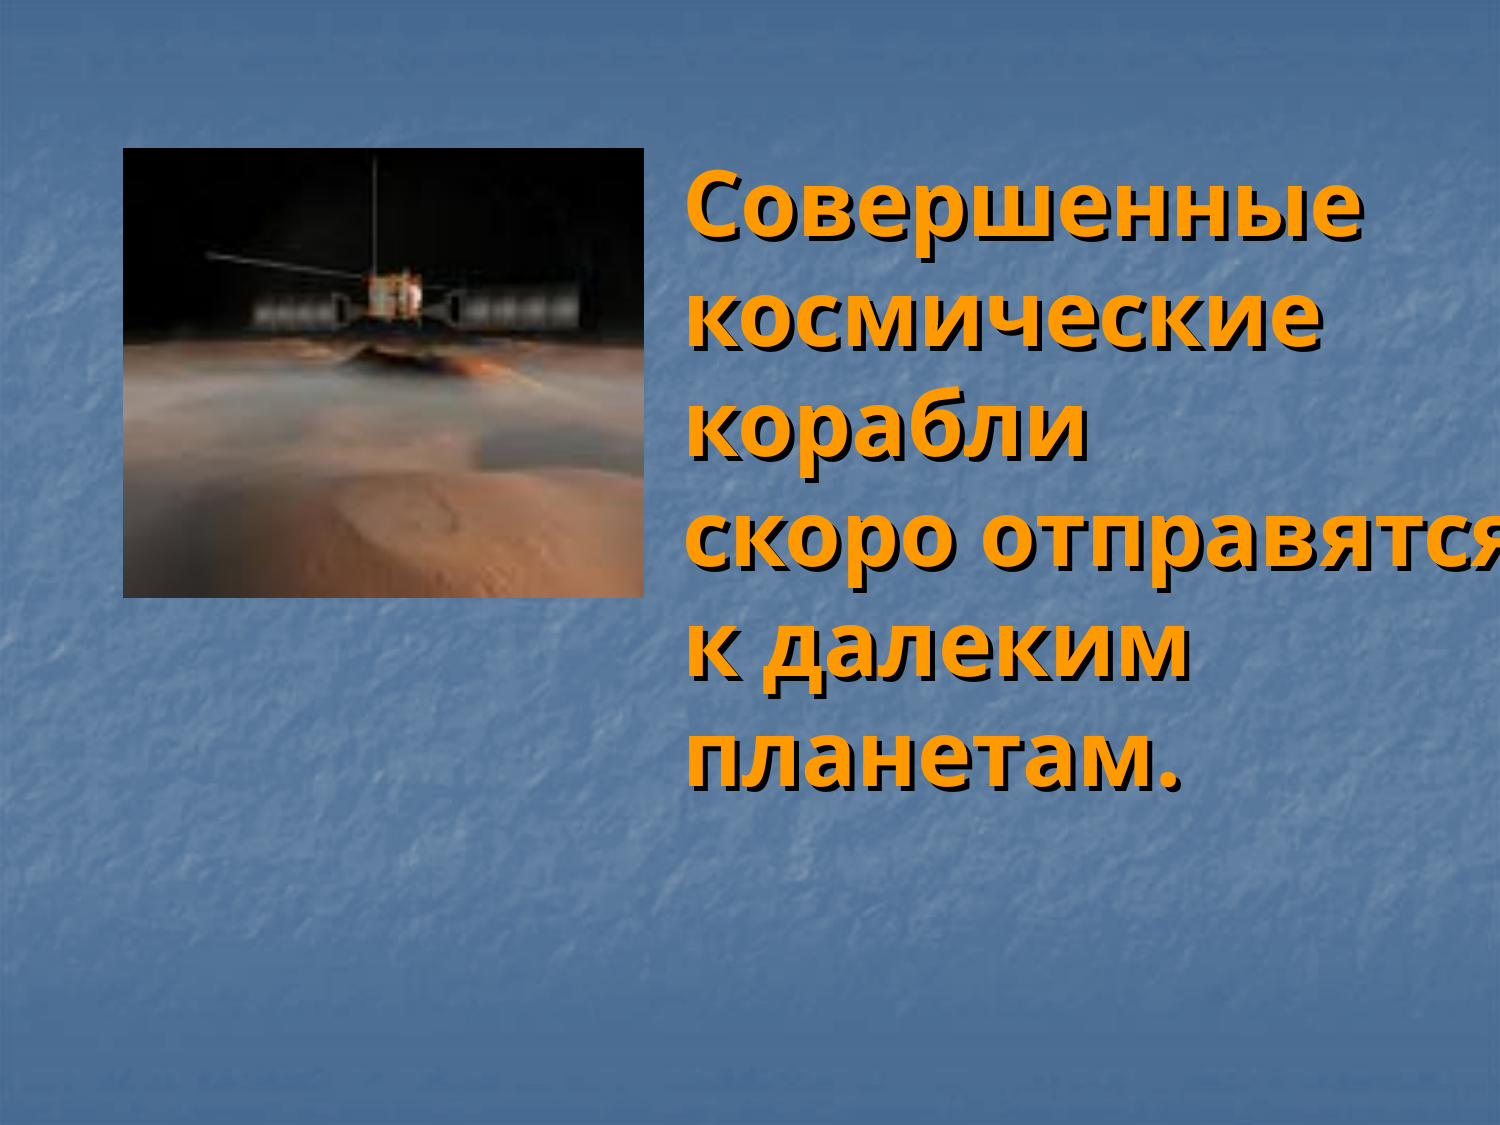

Совершенные
космические
корабли
скоро отправятся
к далеким
планетам.